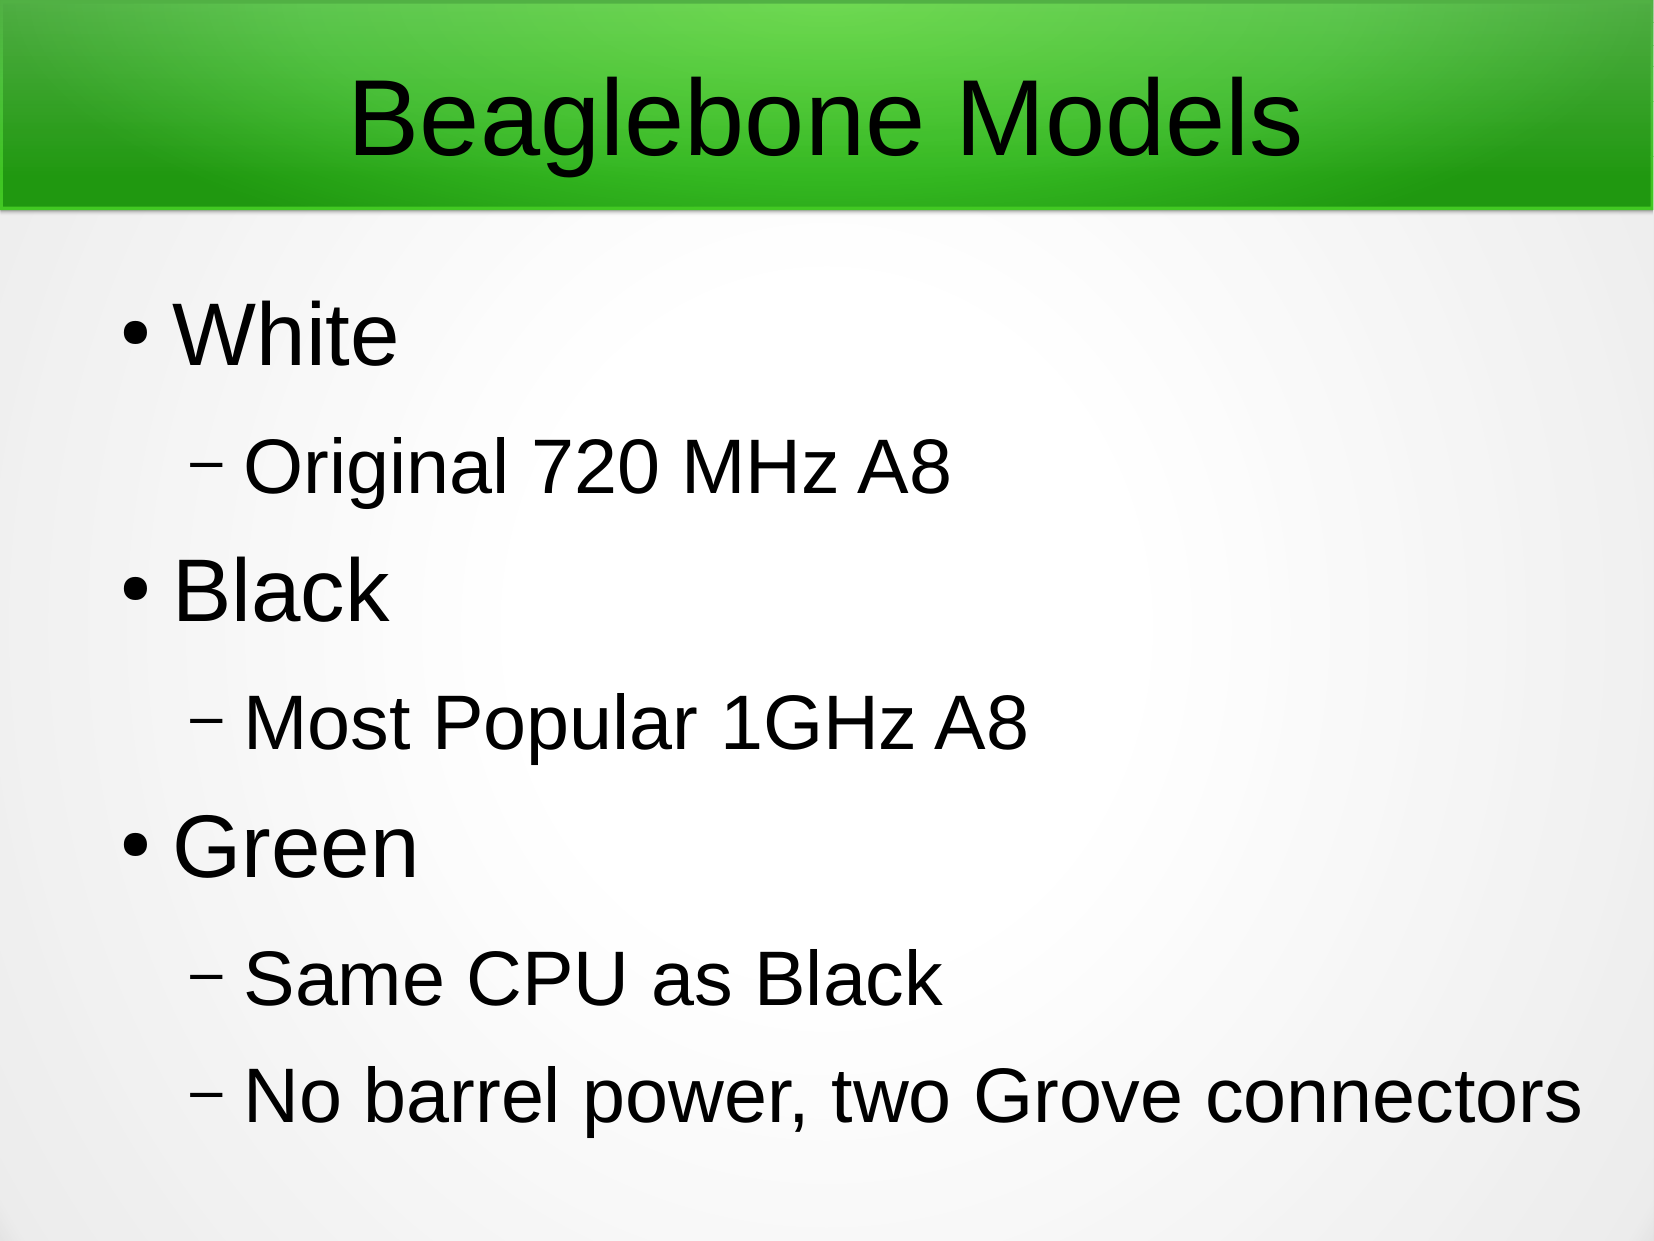

# Beaglebone Models
White
Original 720 MHz A8
Black
Most Popular 1GHz A8
Green
Same CPU as Black
No barrel power, two Grove connectors